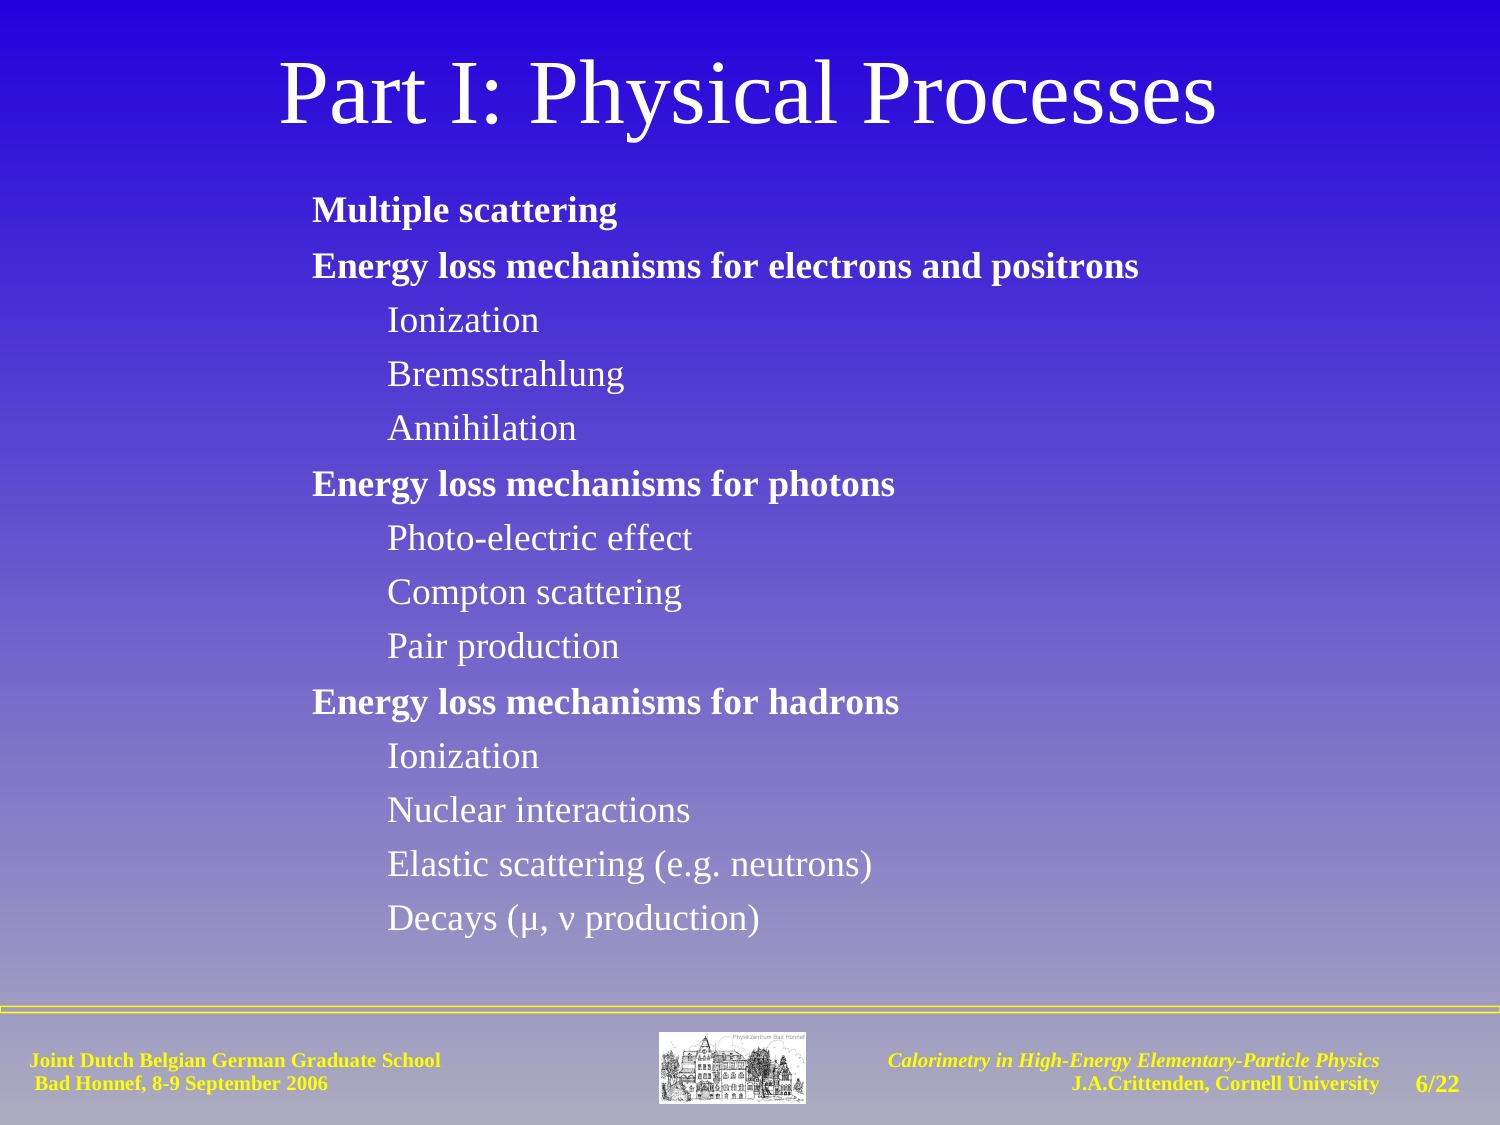

# Part I: Physical Processes
Multiple scattering
Energy loss mechanisms for electrons and positrons
Ionization
Bremsstrahlung
Annihilation
Energy loss mechanisms for photons
Photo-electric effect
Compton scattering
Pair production
Energy loss mechanisms for hadrons
Ionization
Nuclear interactions
Elastic scattering (e.g. neutrons)
Decays (μ, ν production)